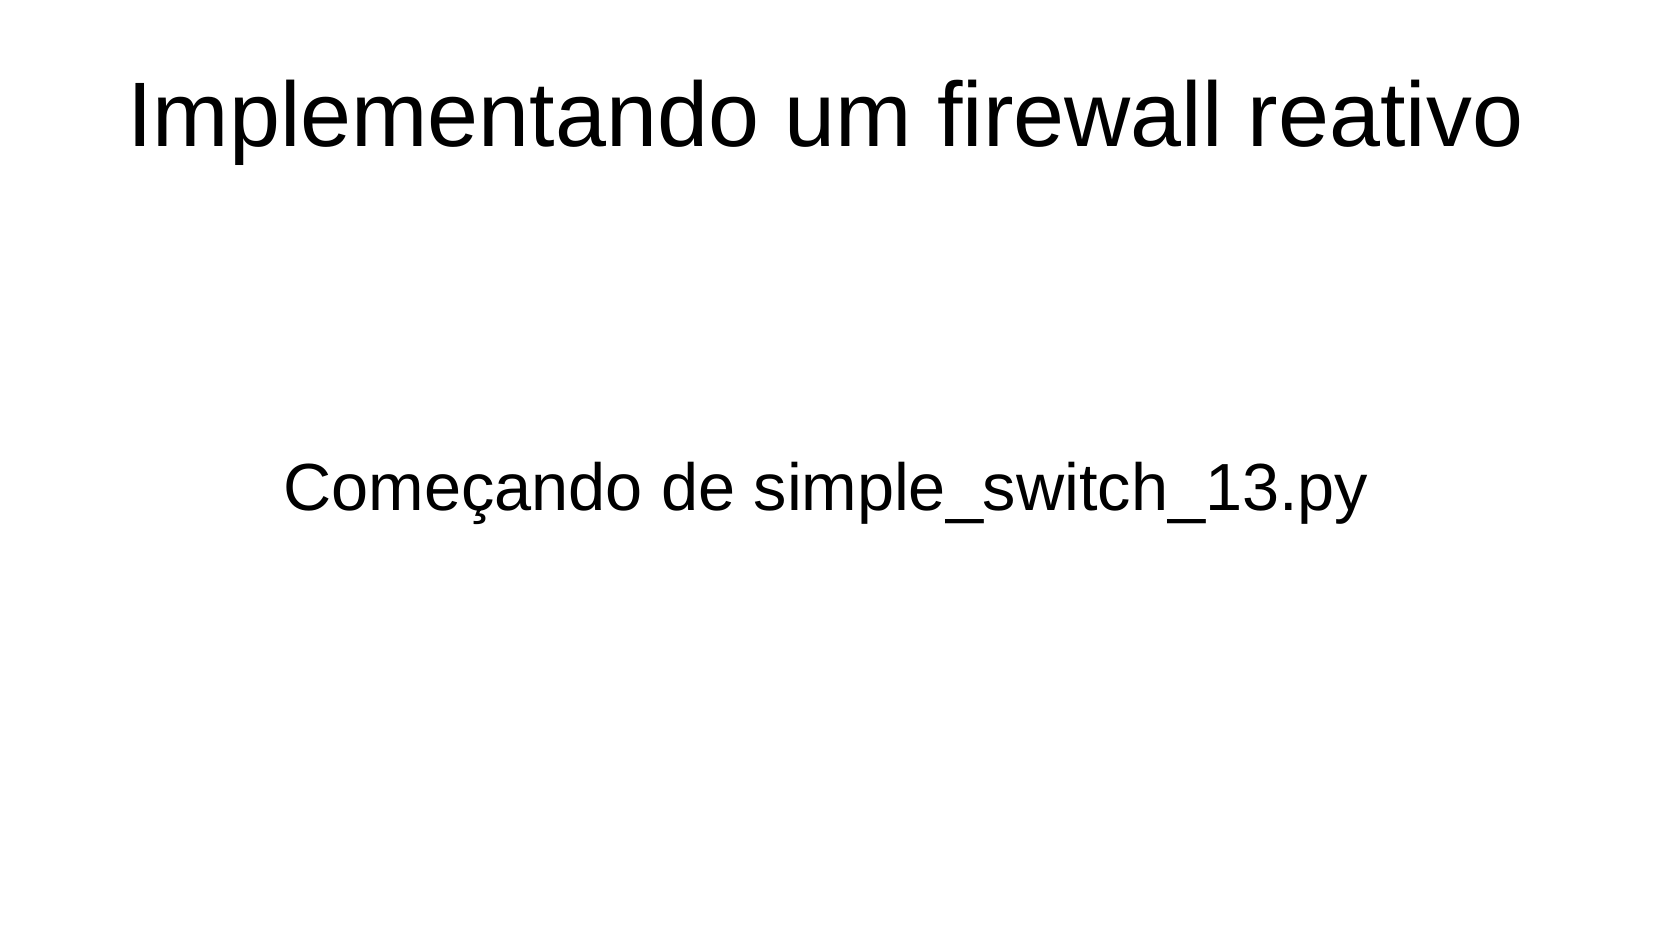

# Implementando um firewall reativo
Começando de simple_switch_13.py